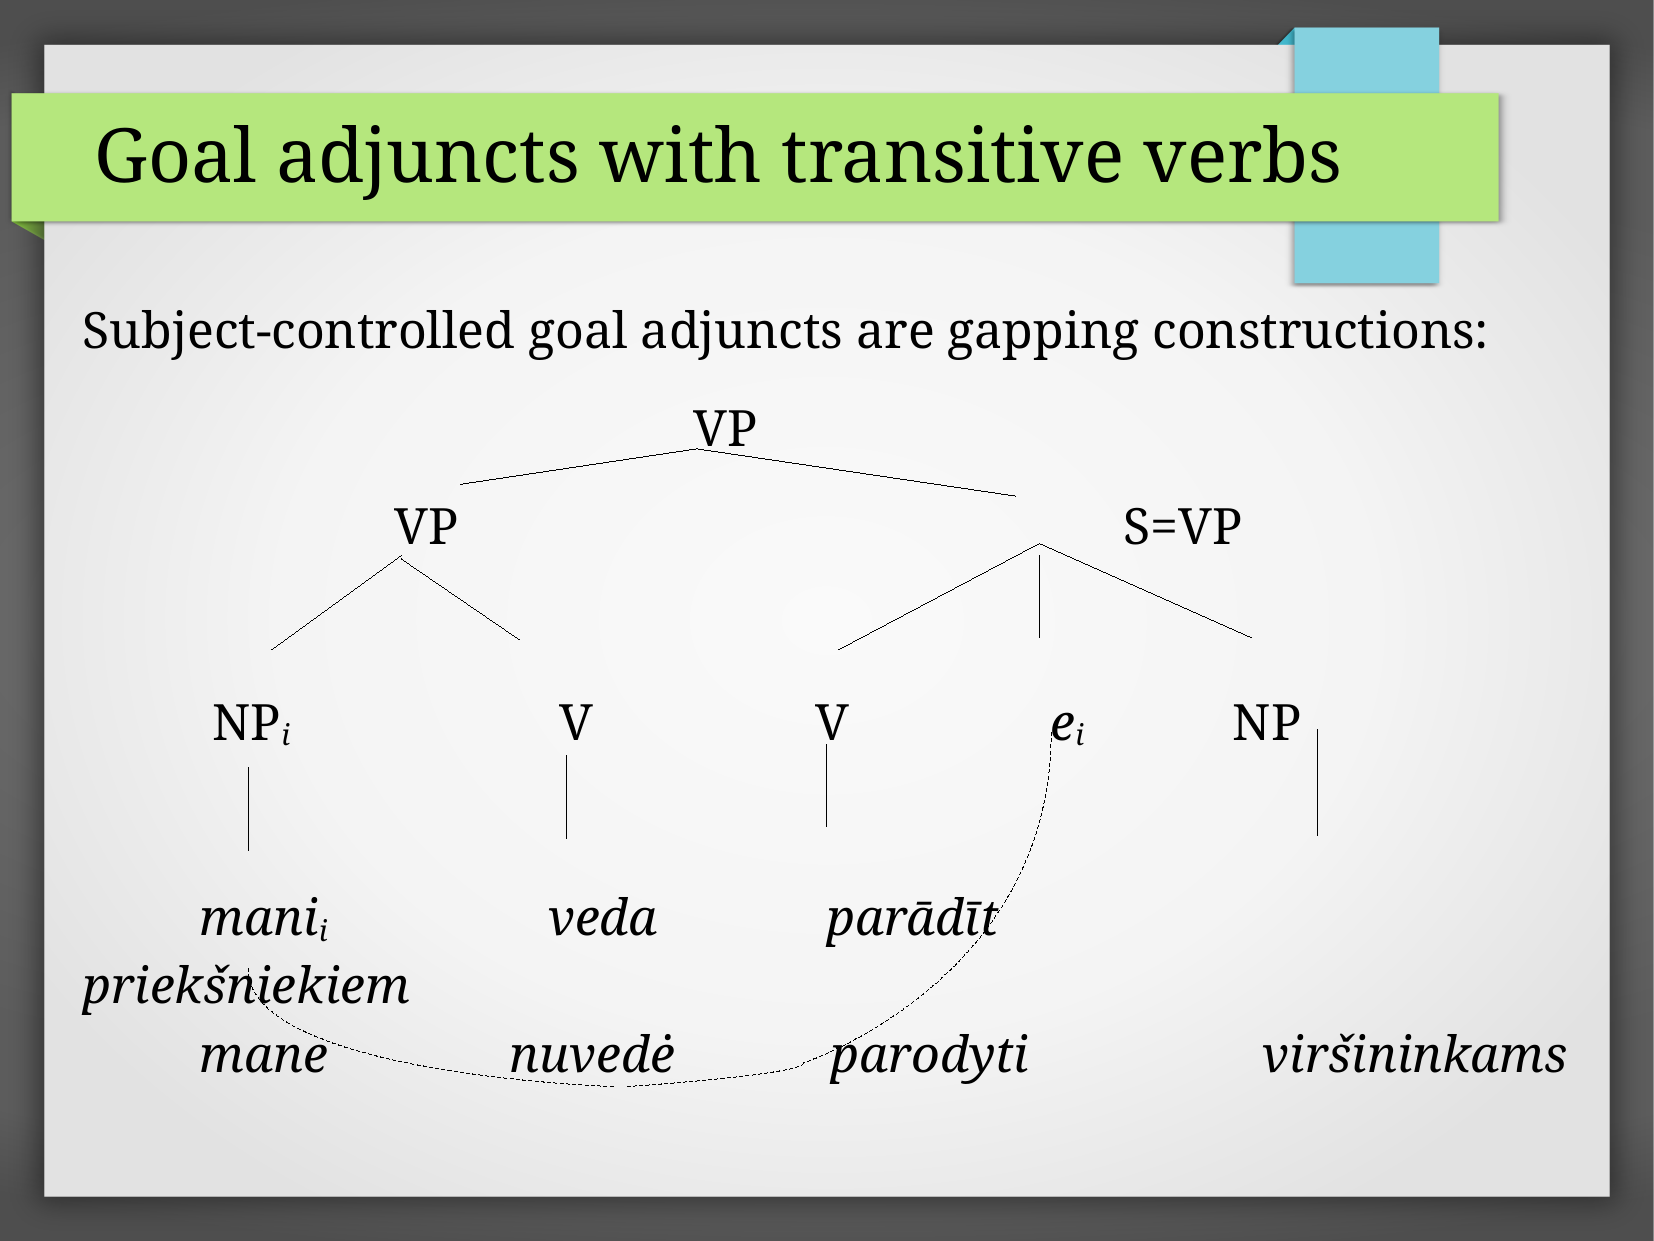

# Goal adjuncts with transitive verbs
Subject-controlled goal adjuncts are gapping constructions:
 VP
 VP				 S=VP
 NPi		 V		 V	 ei 	 NP
 manii veda parādīt priekšniekiem
 mane nuvedė parodyti viršininkams